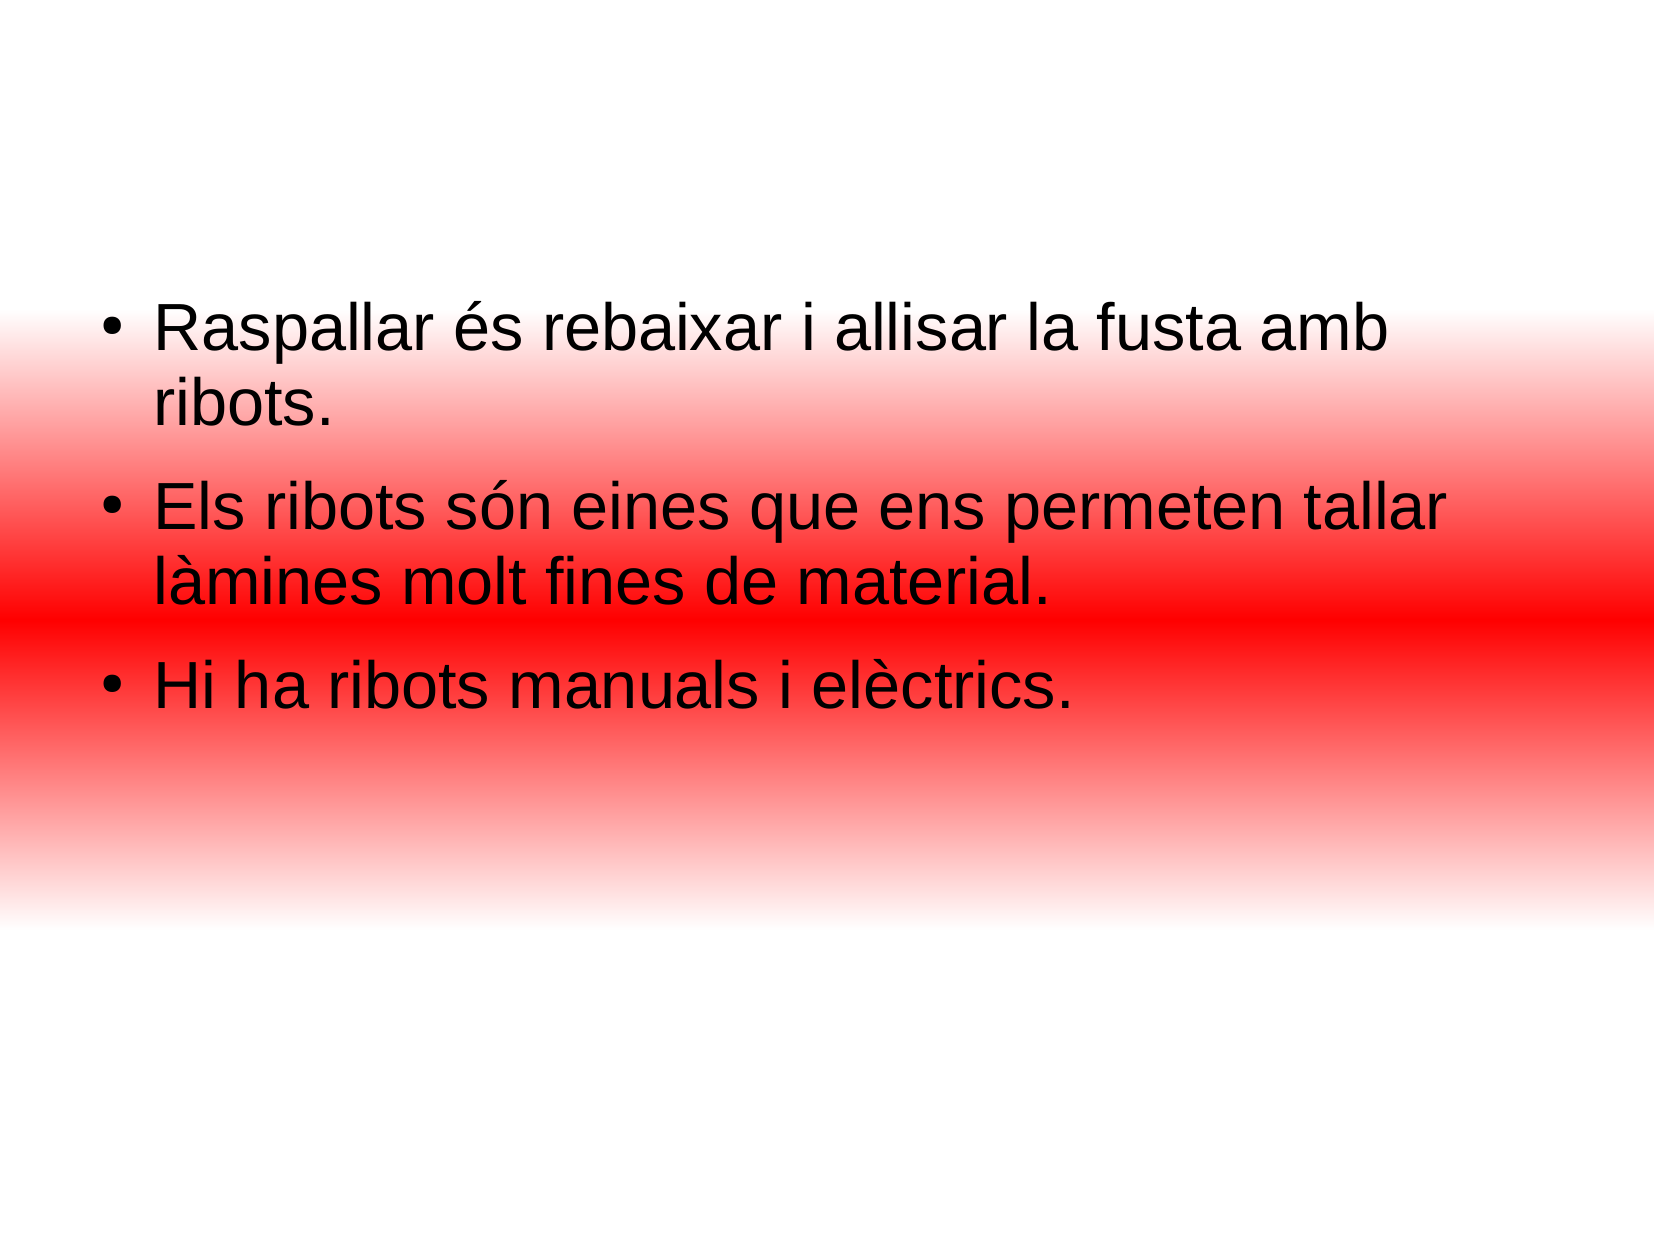

#
Raspallar és rebaixar i allisar la fusta amb ribots.
Els ribots són eines que ens permeten tallar làmines molt fines de material.
Hi ha ribots manuals i elèctrics.